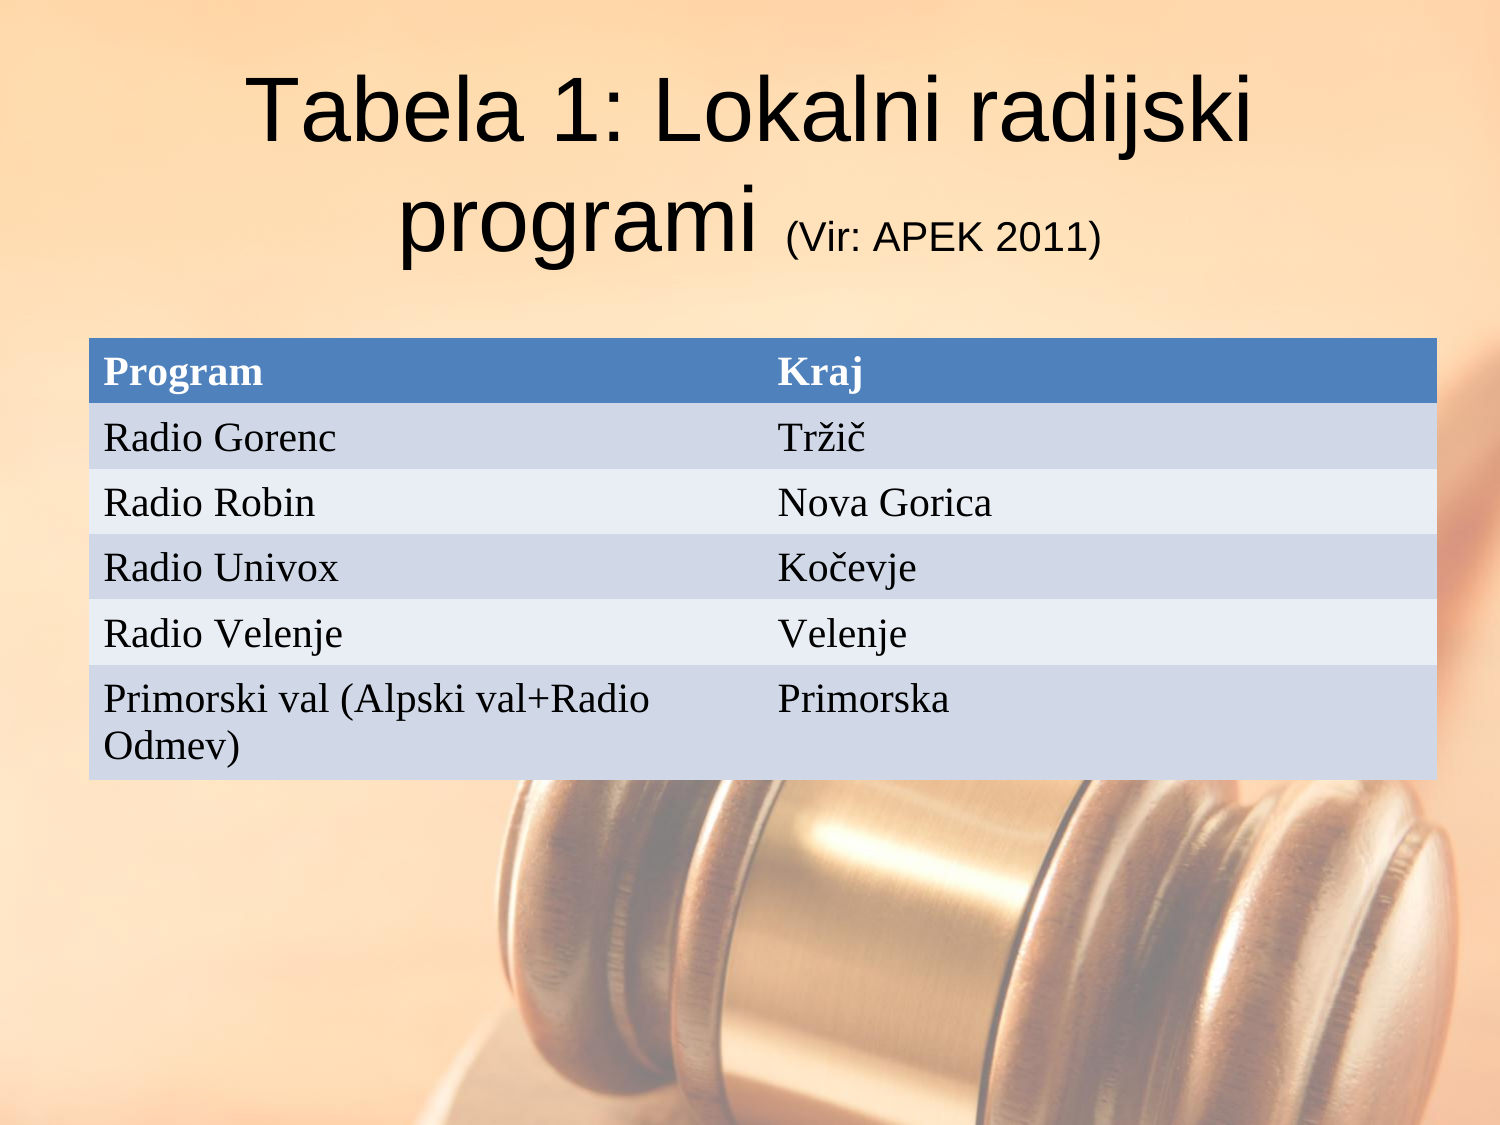

# Tabela 1: Lokalni radijski programi (Vir: APEK 2011)
| Program | Kraj |
| --- | --- |
| Radio Gorenc | Tržič |
| Radio Robin | Nova Gorica |
| Radio Univox | Kočevje |
| Radio Velenje | Velenje |
| Primorski val (Alpski val+Radio Odmev) | Primorska |